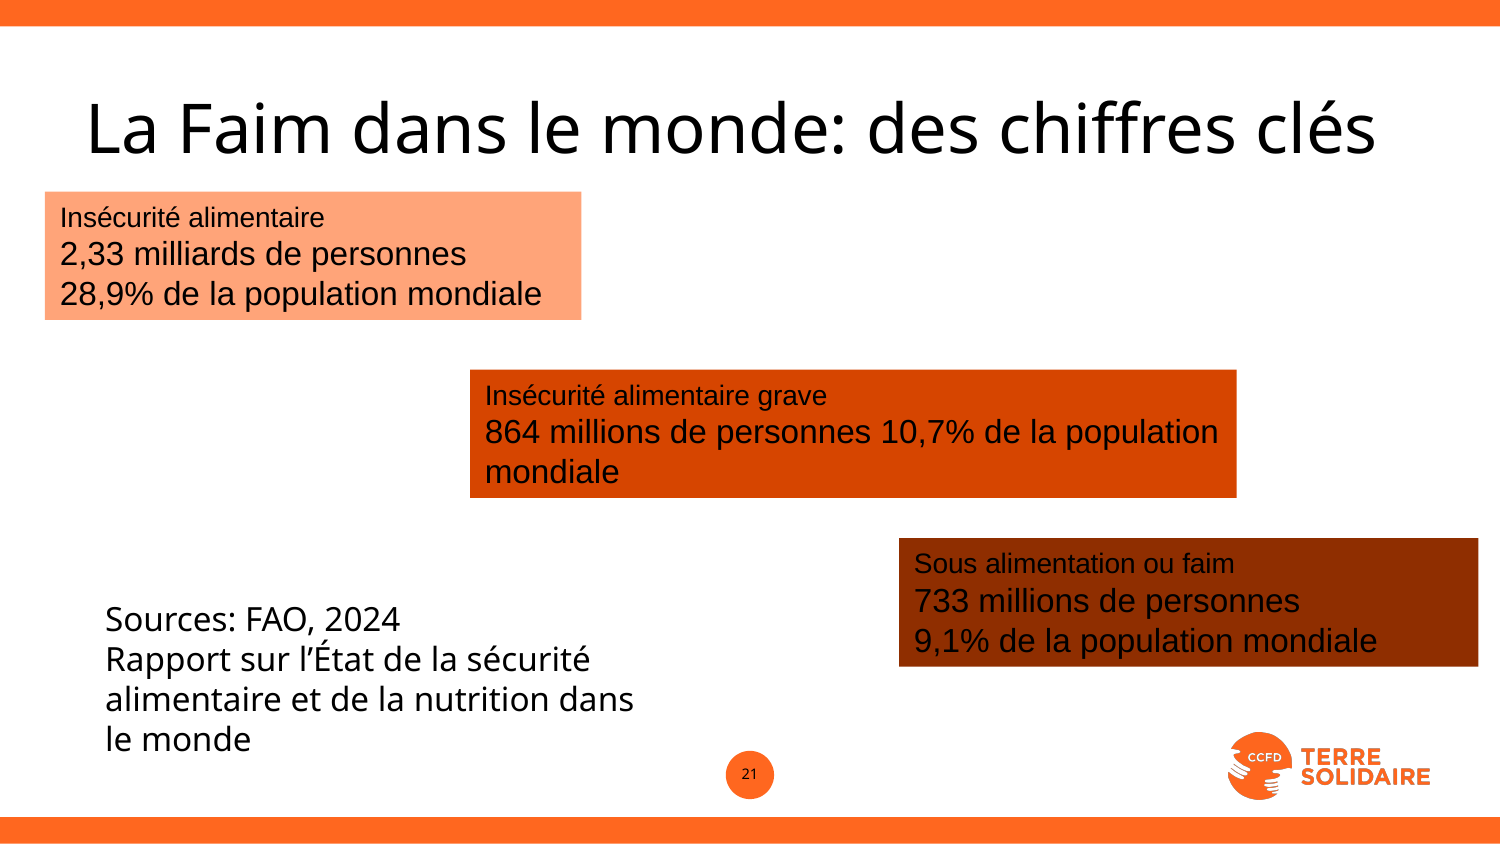

# La Faim dans le monde: des chiffres clés
Insécurité alimentaire
2,33 milliards de personnes 28,9% de la population mondiale
Insécurité alimentaire grave
864 millions de personnes 10,7% de la population mondiale
Sous alimentation ou faim
733 millions de personnes
9,1% de la population mondiale
Sources: FAO, 2024
Rapport sur l’État de la sécurité alimentaire et de la nutrition dans le monde